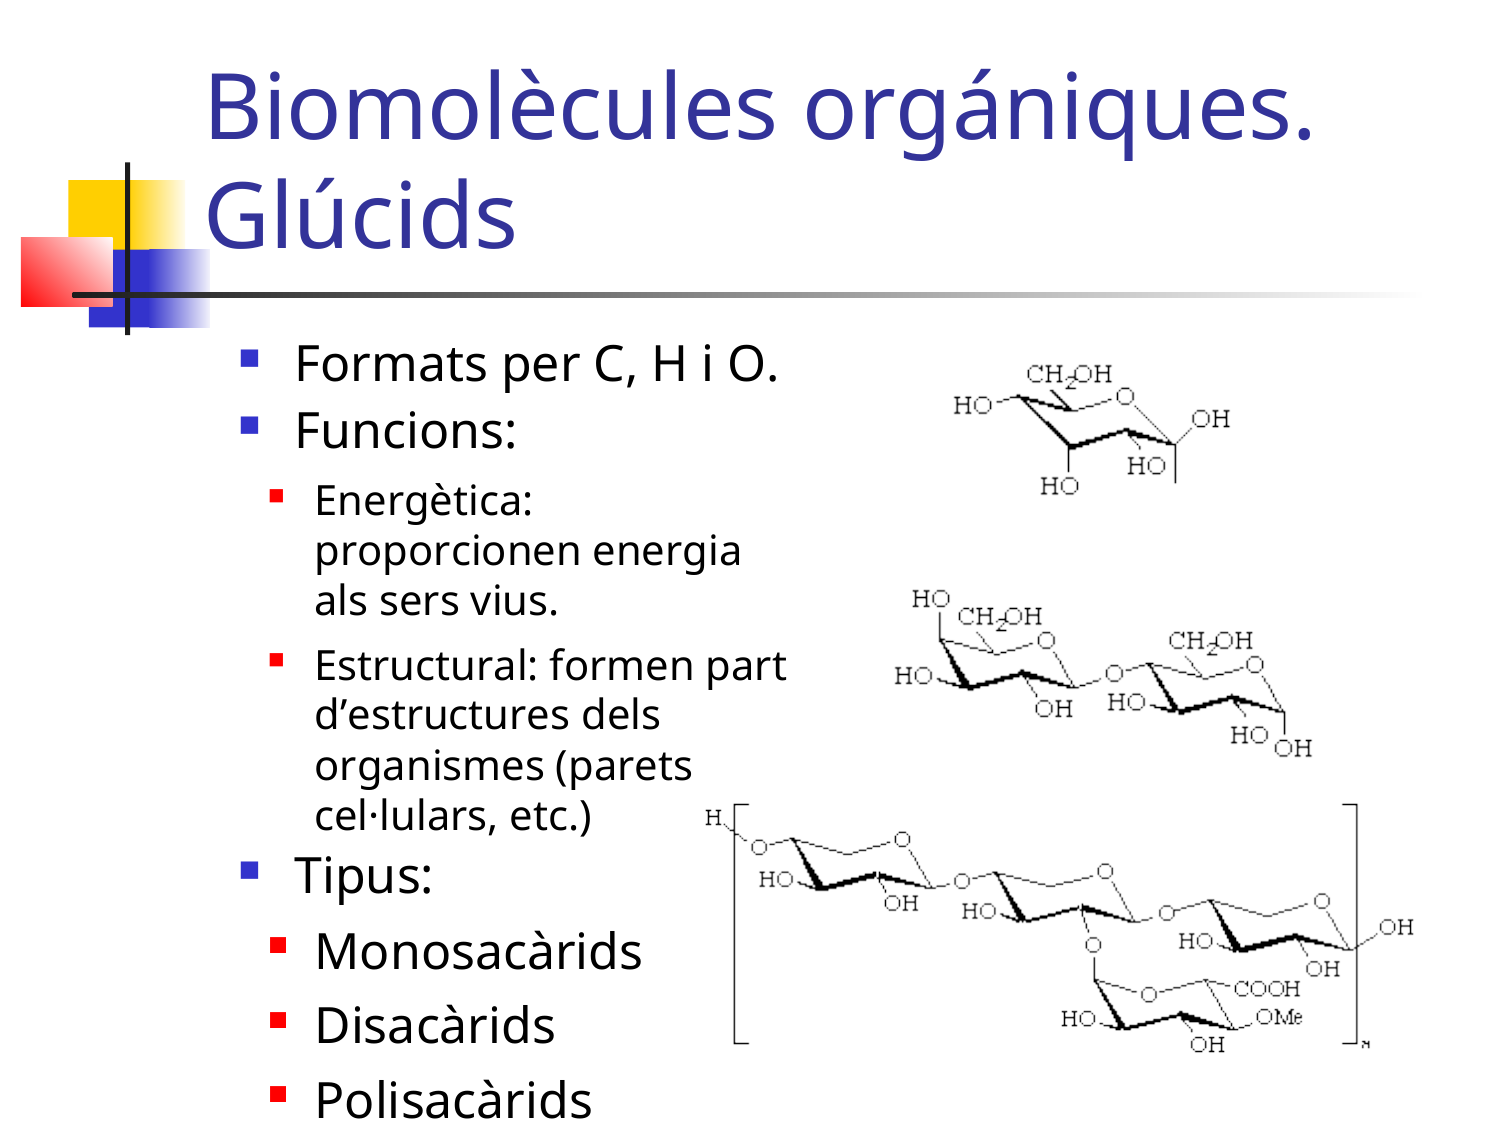

# Biomolècules orgániques. Glúcids
Formats per C, H i O.
Funcions:
Energètica: proporcionen energia als sers vius.
Estructural: formen part d’estructures dels organismes (parets cel·lulars, etc.)
Tipus:
Monosacàrids
Disacàrids
Polisacàrids